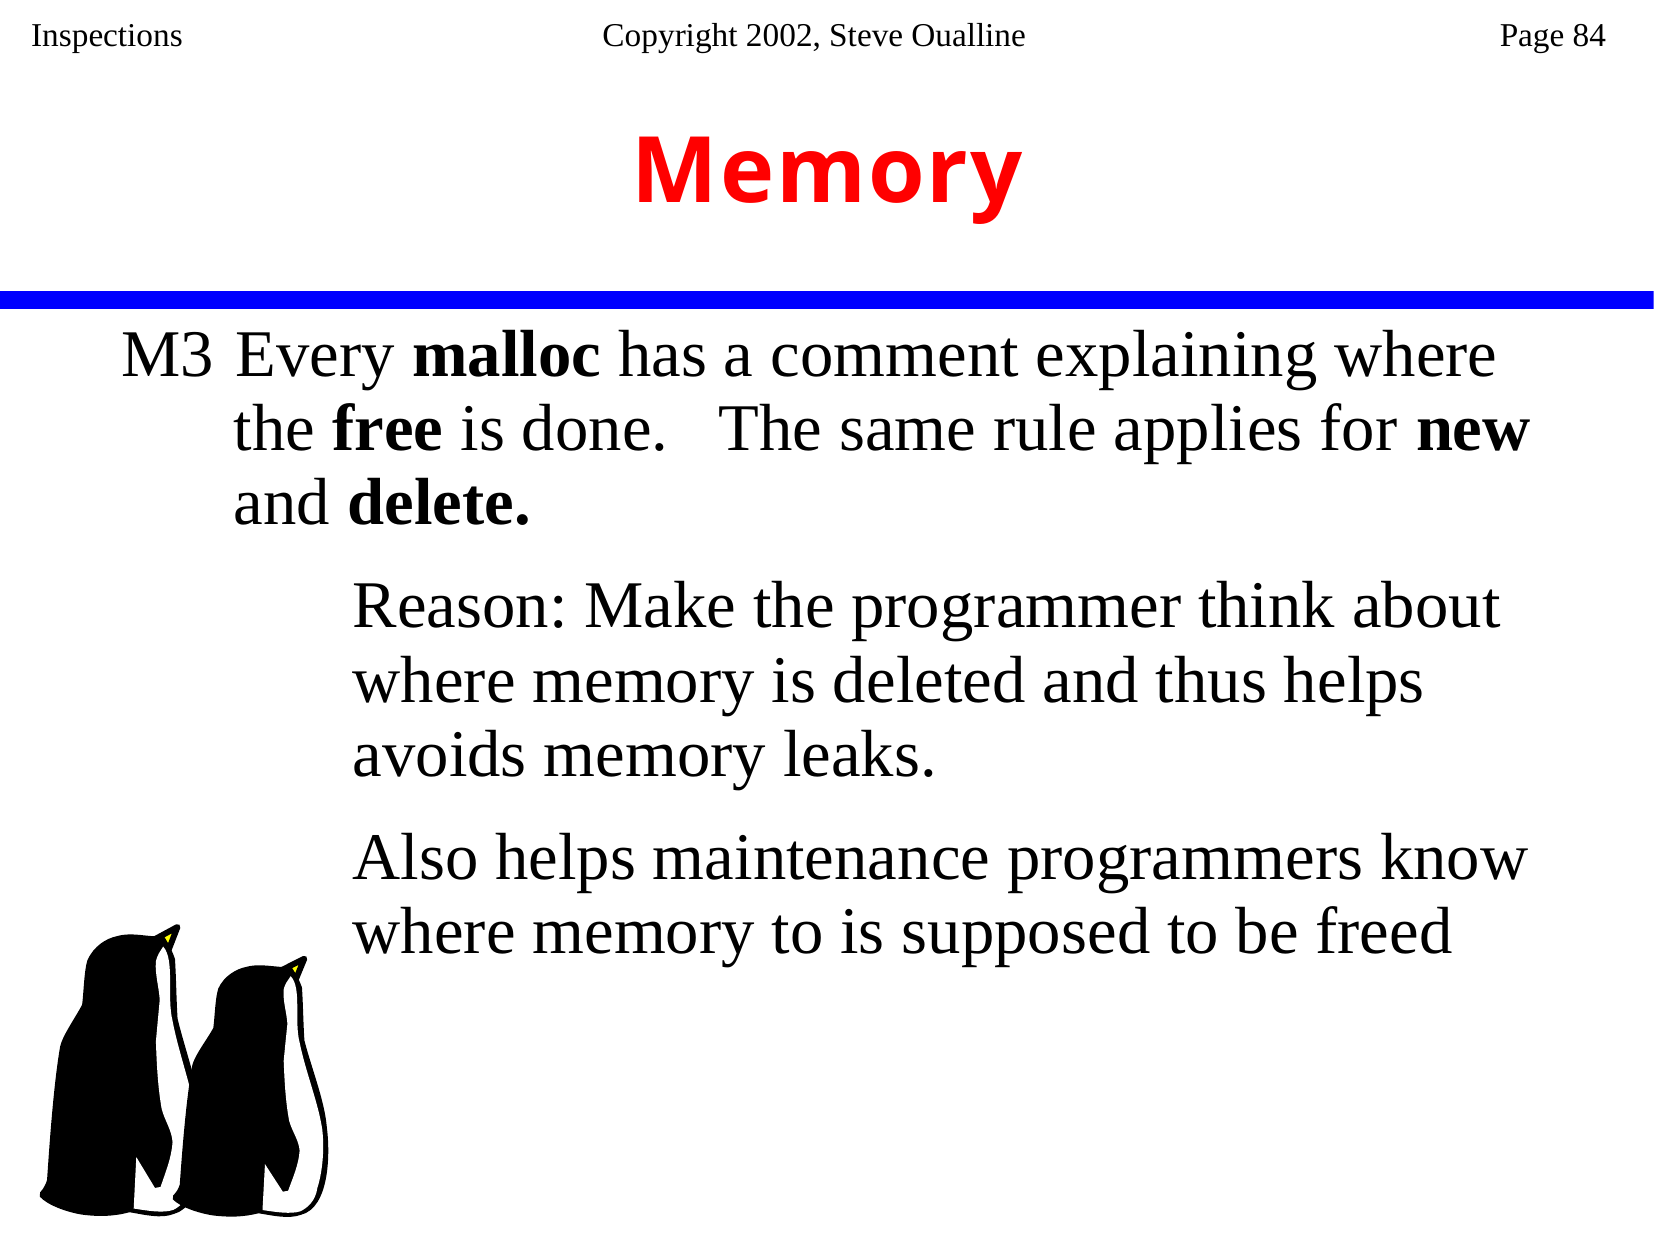

# Memory
M3	Every malloc has a comment explaining where the free is done. The same rule applies for new and delete.
Reason: Make the programmer think about where memory is deleted and thus helps avoids memory leaks.
Also helps maintenance programmers know where memory to is supposed to be freed